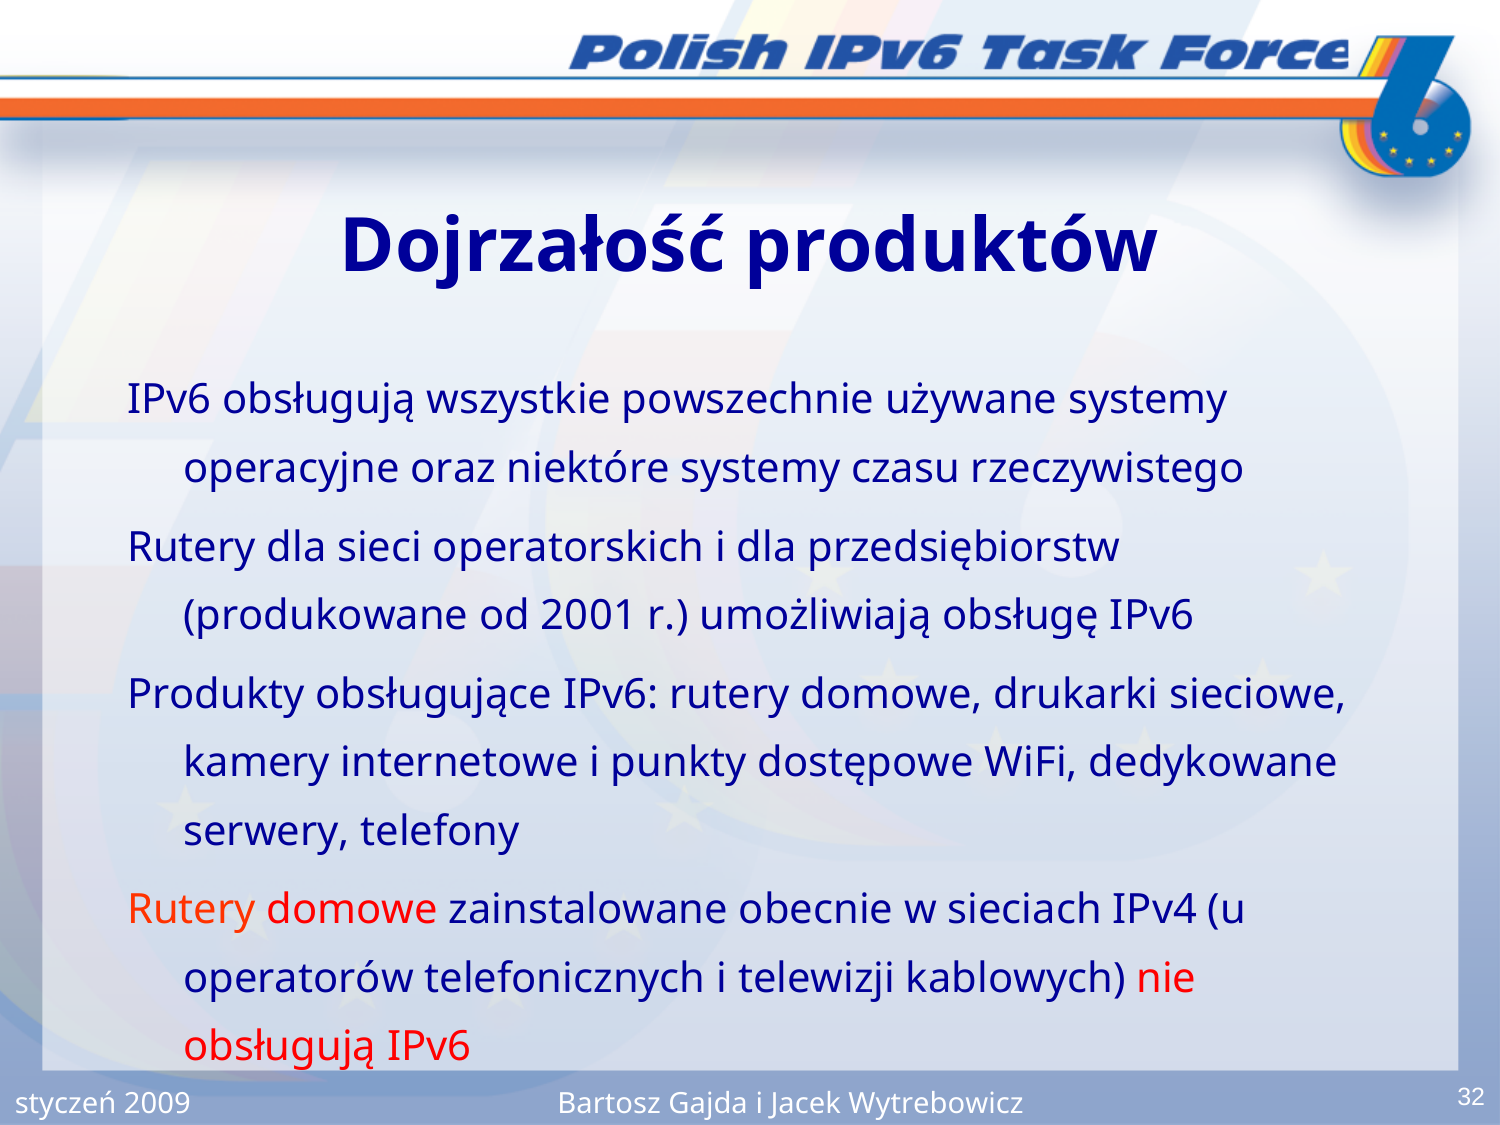

# Dojrzałość produktów
IPv6 obsługują wszystkie powszechnie używane systemy operacyjne oraz niektóre systemy czasu rzeczywistego
Rutery dla sieci operatorskich i dla przedsiębiorstw (produkowane od 2001 r.) umożliwiają obsługę IPv6
Produkty obsługujące IPv6: rutery domowe, drukarki sieciowe, kamery internetowe i punkty dostępowe WiFi, dedykowane serwery, telefony
Rutery domowe zainstalowane obecnie w sieciach IPv4 (u operatorów telefonicznych i telewizji kablowych) nie obsługują IPv6
styczeń 2009
Bartosz Gajda i Jacek Wytrebowicz
32